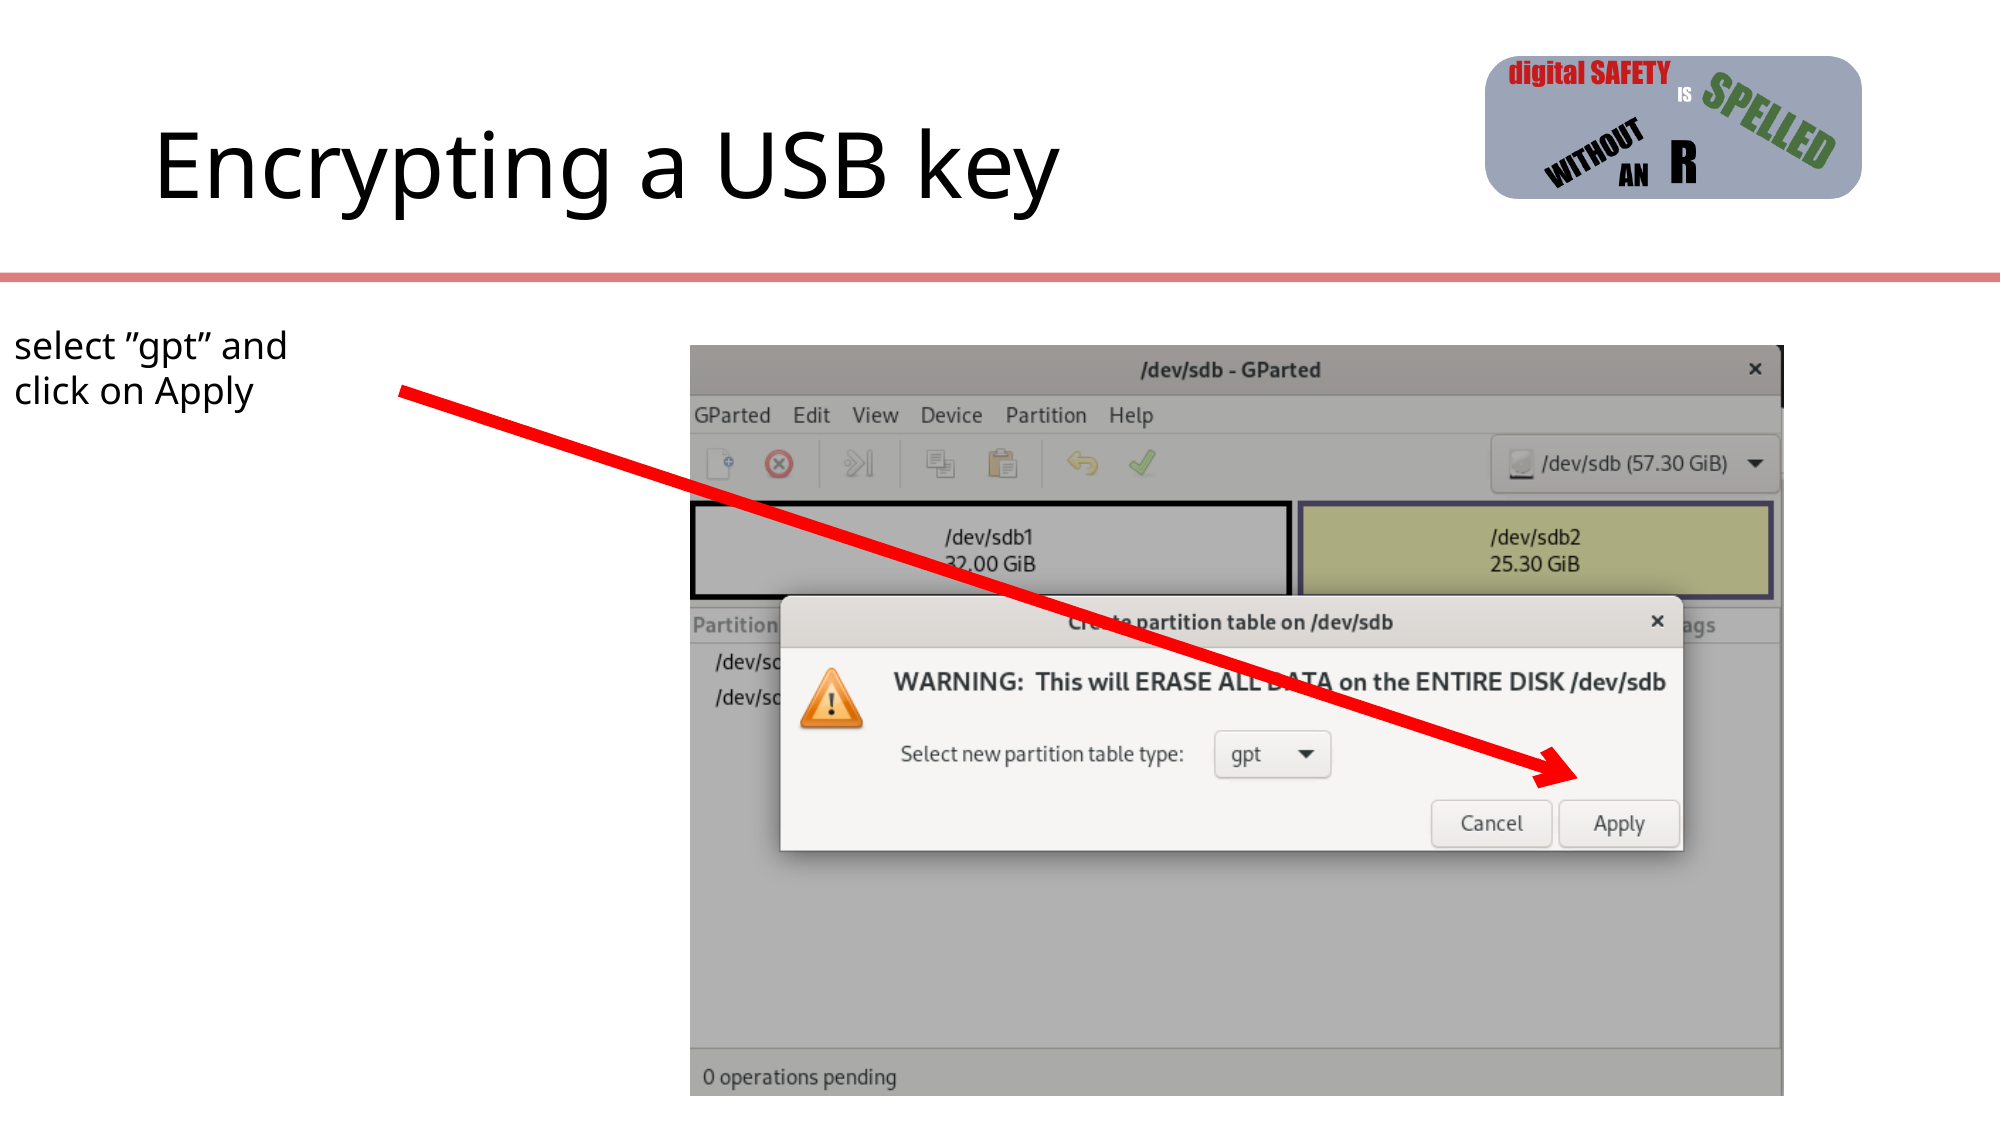

# Encrypting a USB key
select ”gpt” and click on Apply